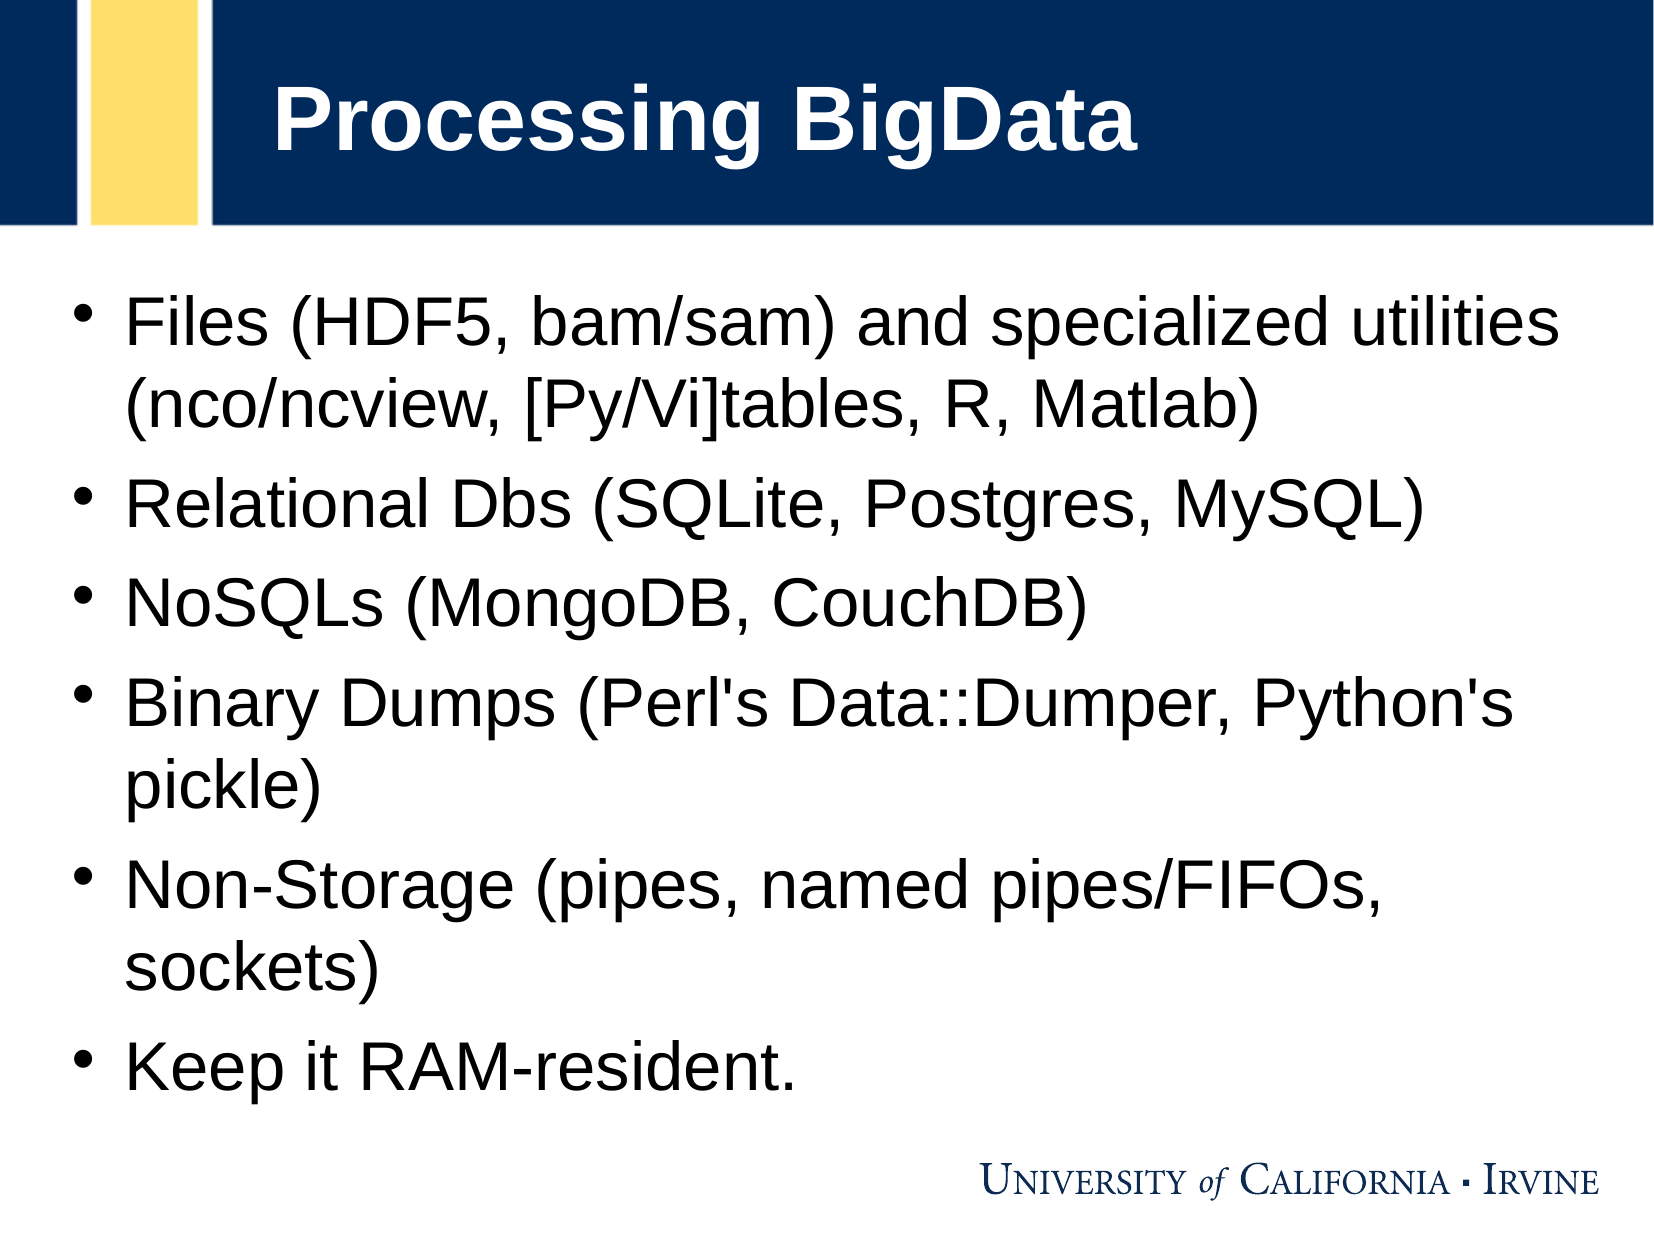

# Processing BigData
Files (HDF5, bam/sam) and specialized utilities (nco/ncview, [Py/Vi]tables, R, Matlab)
Relational Dbs (SQLite, Postgres, MySQL)
NoSQLs (MongoDB, CouchDB)
Binary Dumps (Perl's Data::Dumper, Python's pickle)
Non-Storage (pipes, named pipes/FIFOs, sockets)
Keep it RAM-resident.